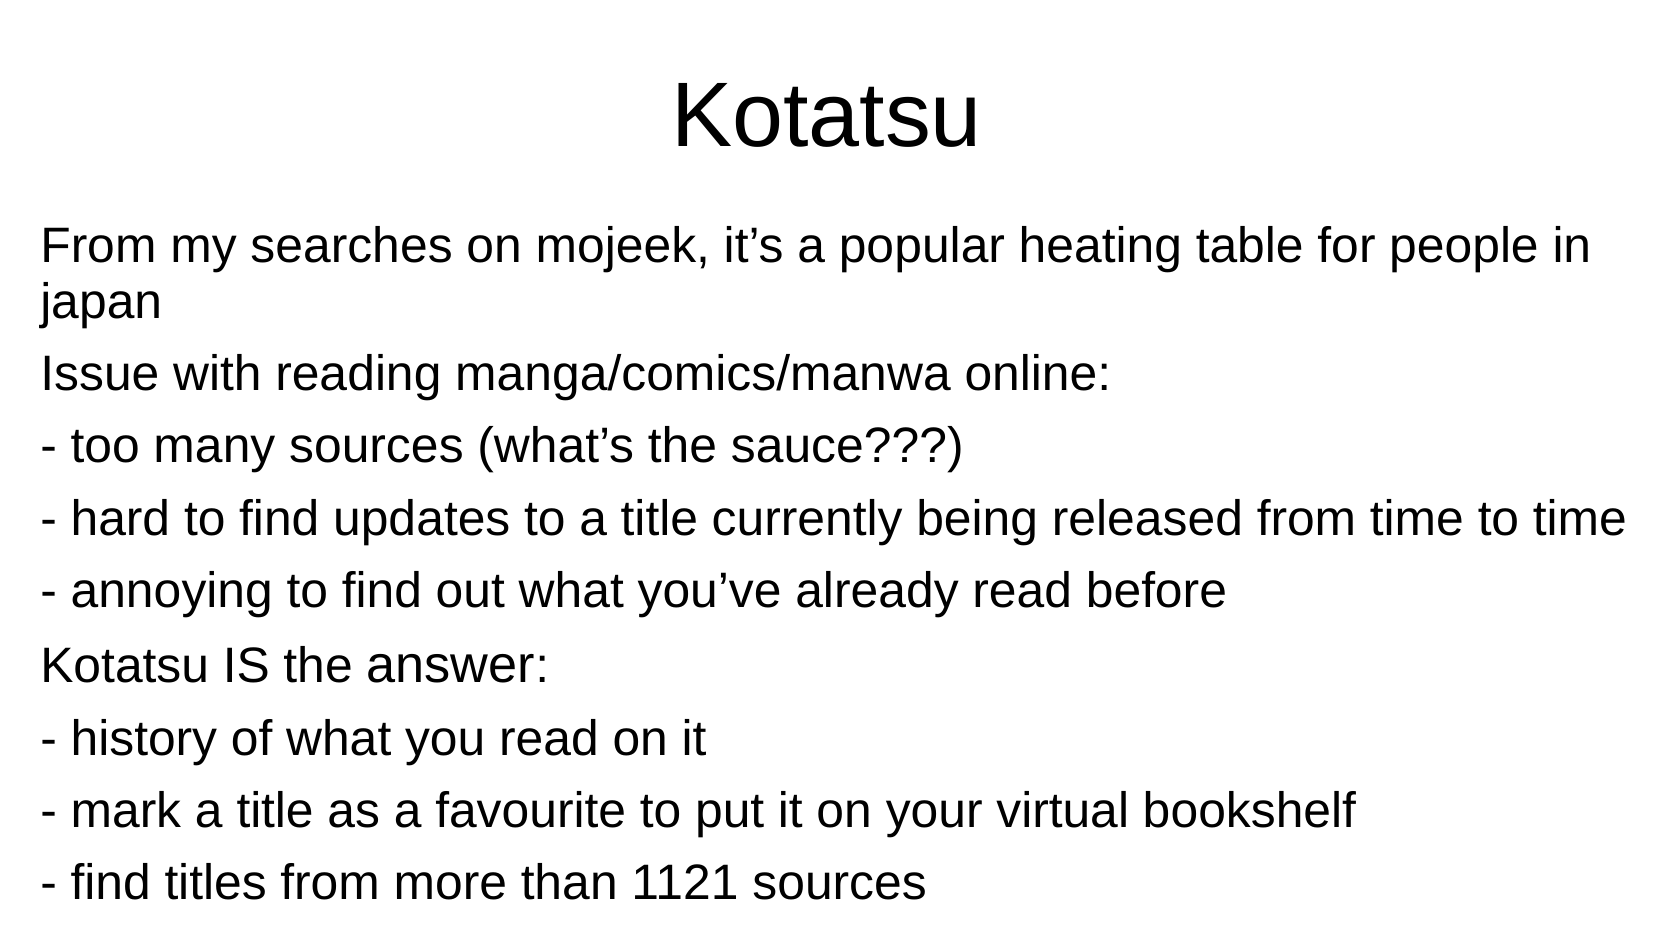

# Kotatsu
From my searches on mojeek, it’s a popular heating table for people in japan
Issue with reading manga/comics/manwa online:
- too many sources (what’s the sauce???)
- hard to find updates to a title currently being released from time to time
- annoying to find out what you’ve already read before
Kotatsu IS the answer:
- history of what you read on it
- mark a title as a favourite to put it on your virtual bookshelf
- find titles from more than 1121 sources